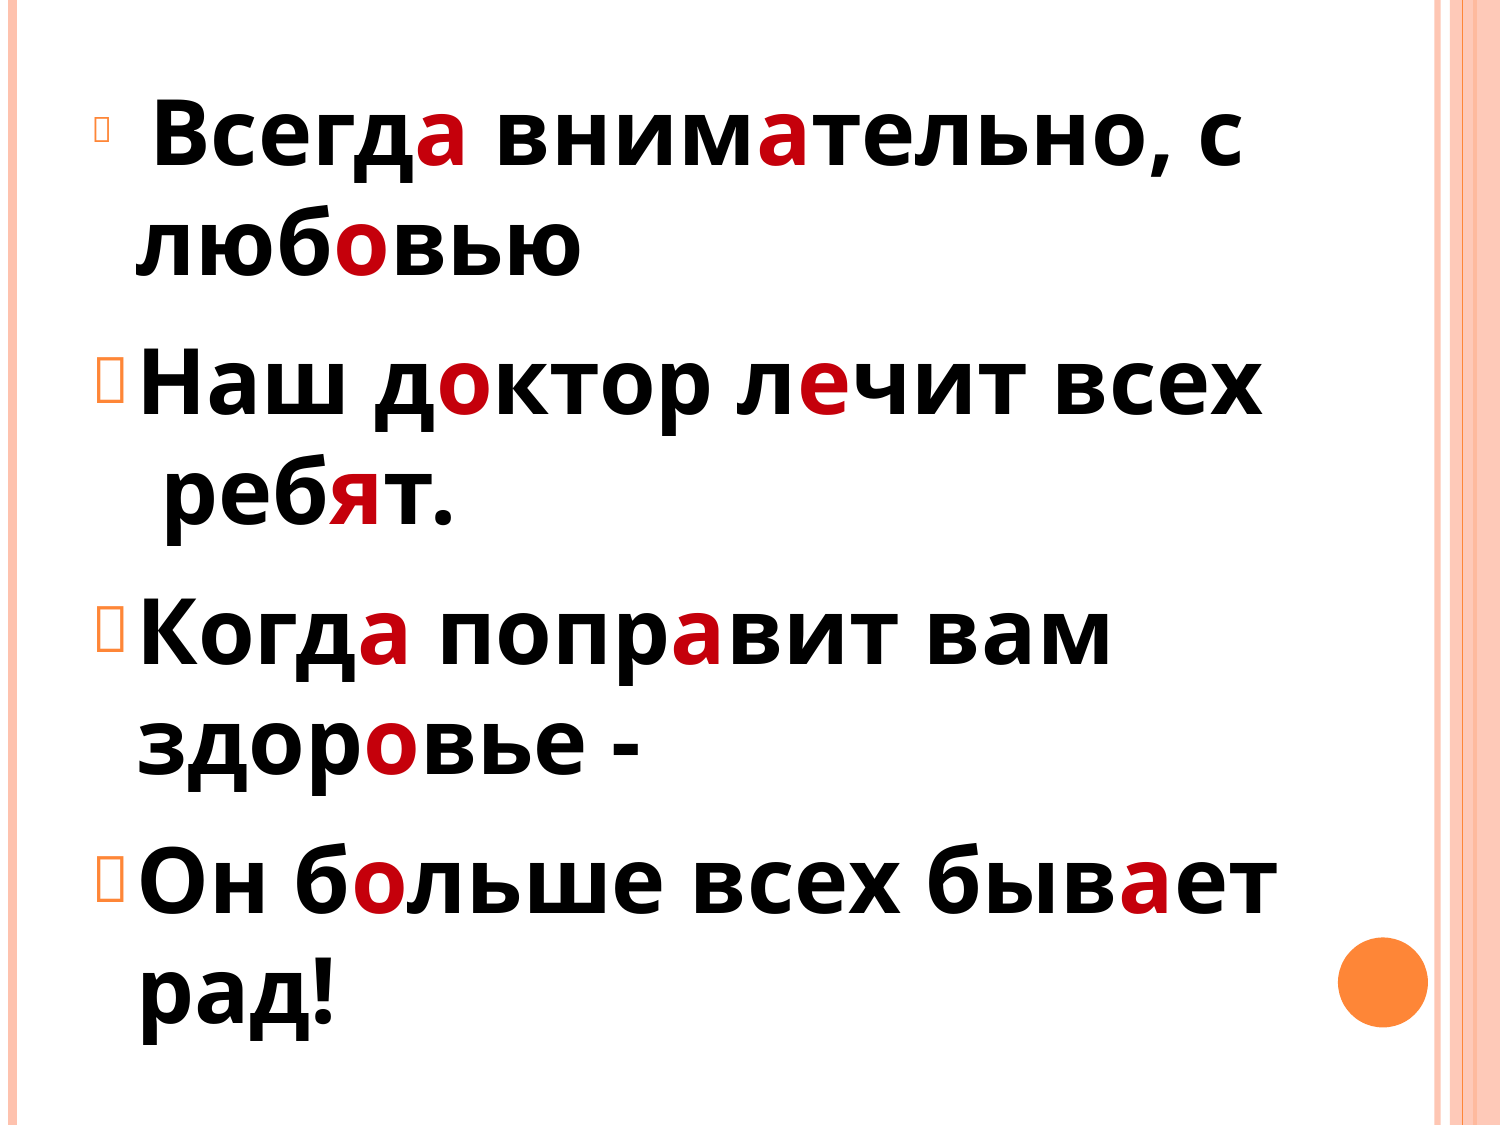

#
 Всегда внимательно, с любовью
Наш доктор лечит всех ребят.
Когда поправит вам здоровье -
Он больше всех бывает рад!